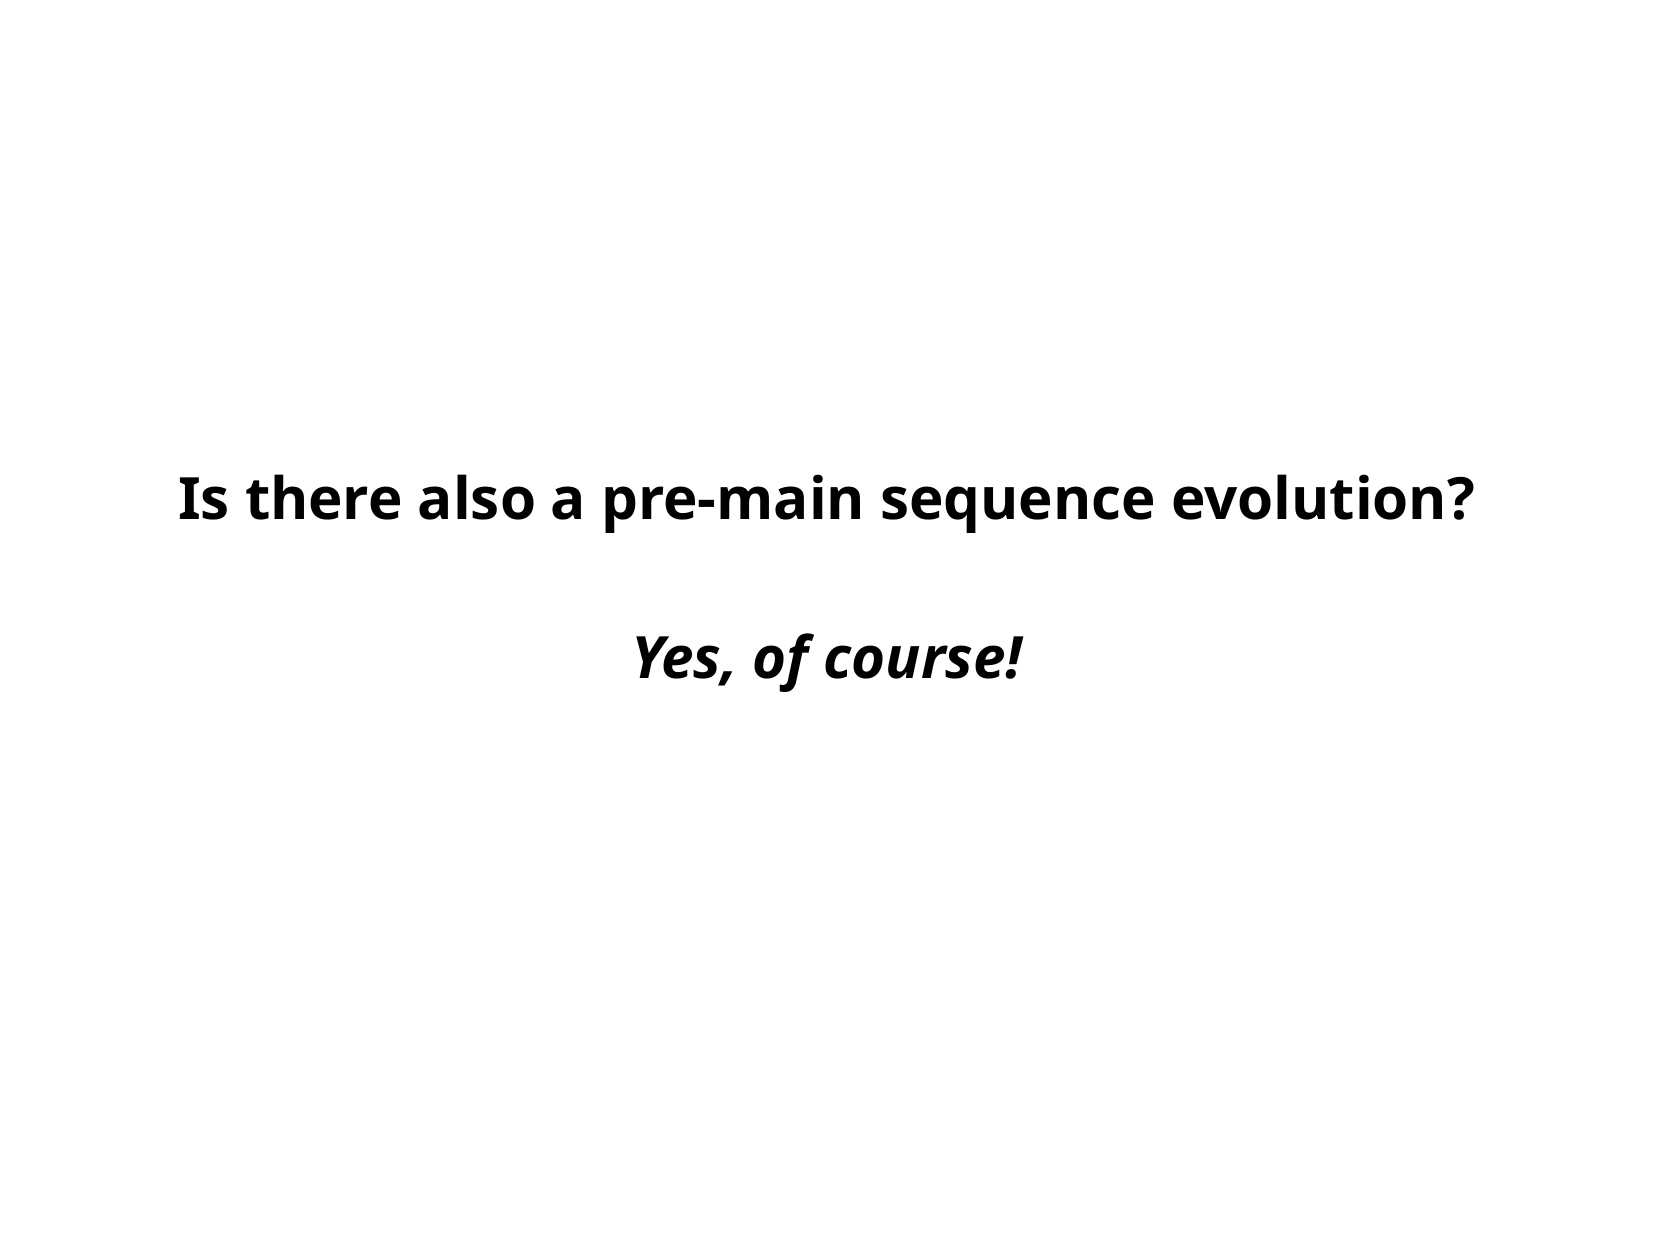

Is there also a pre-main sequence evolution?
Yes, of course!